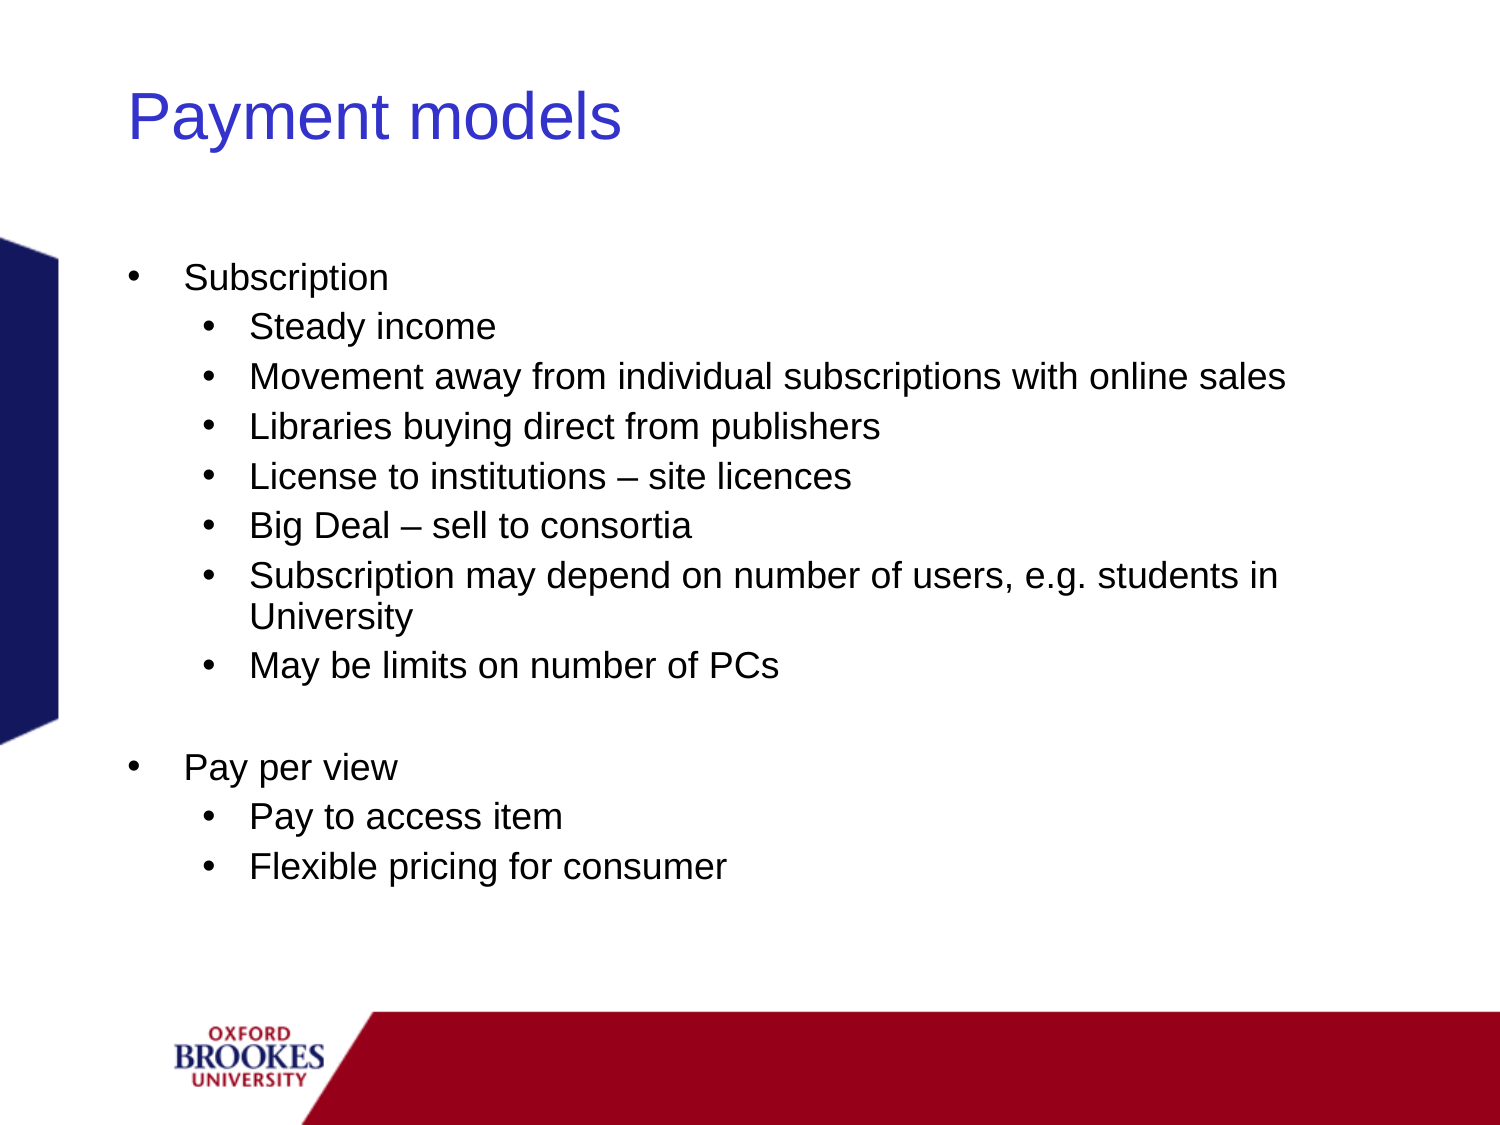

# Payment models
Subscription
Steady income
Movement away from individual subscriptions with online sales
Libraries buying direct from publishers
License to institutions – site licences
Big Deal – sell to consortia
Subscription may depend on number of users, e.g. students in University
May be limits on number of PCs
Pay per view
Pay to access item
Flexible pricing for consumer